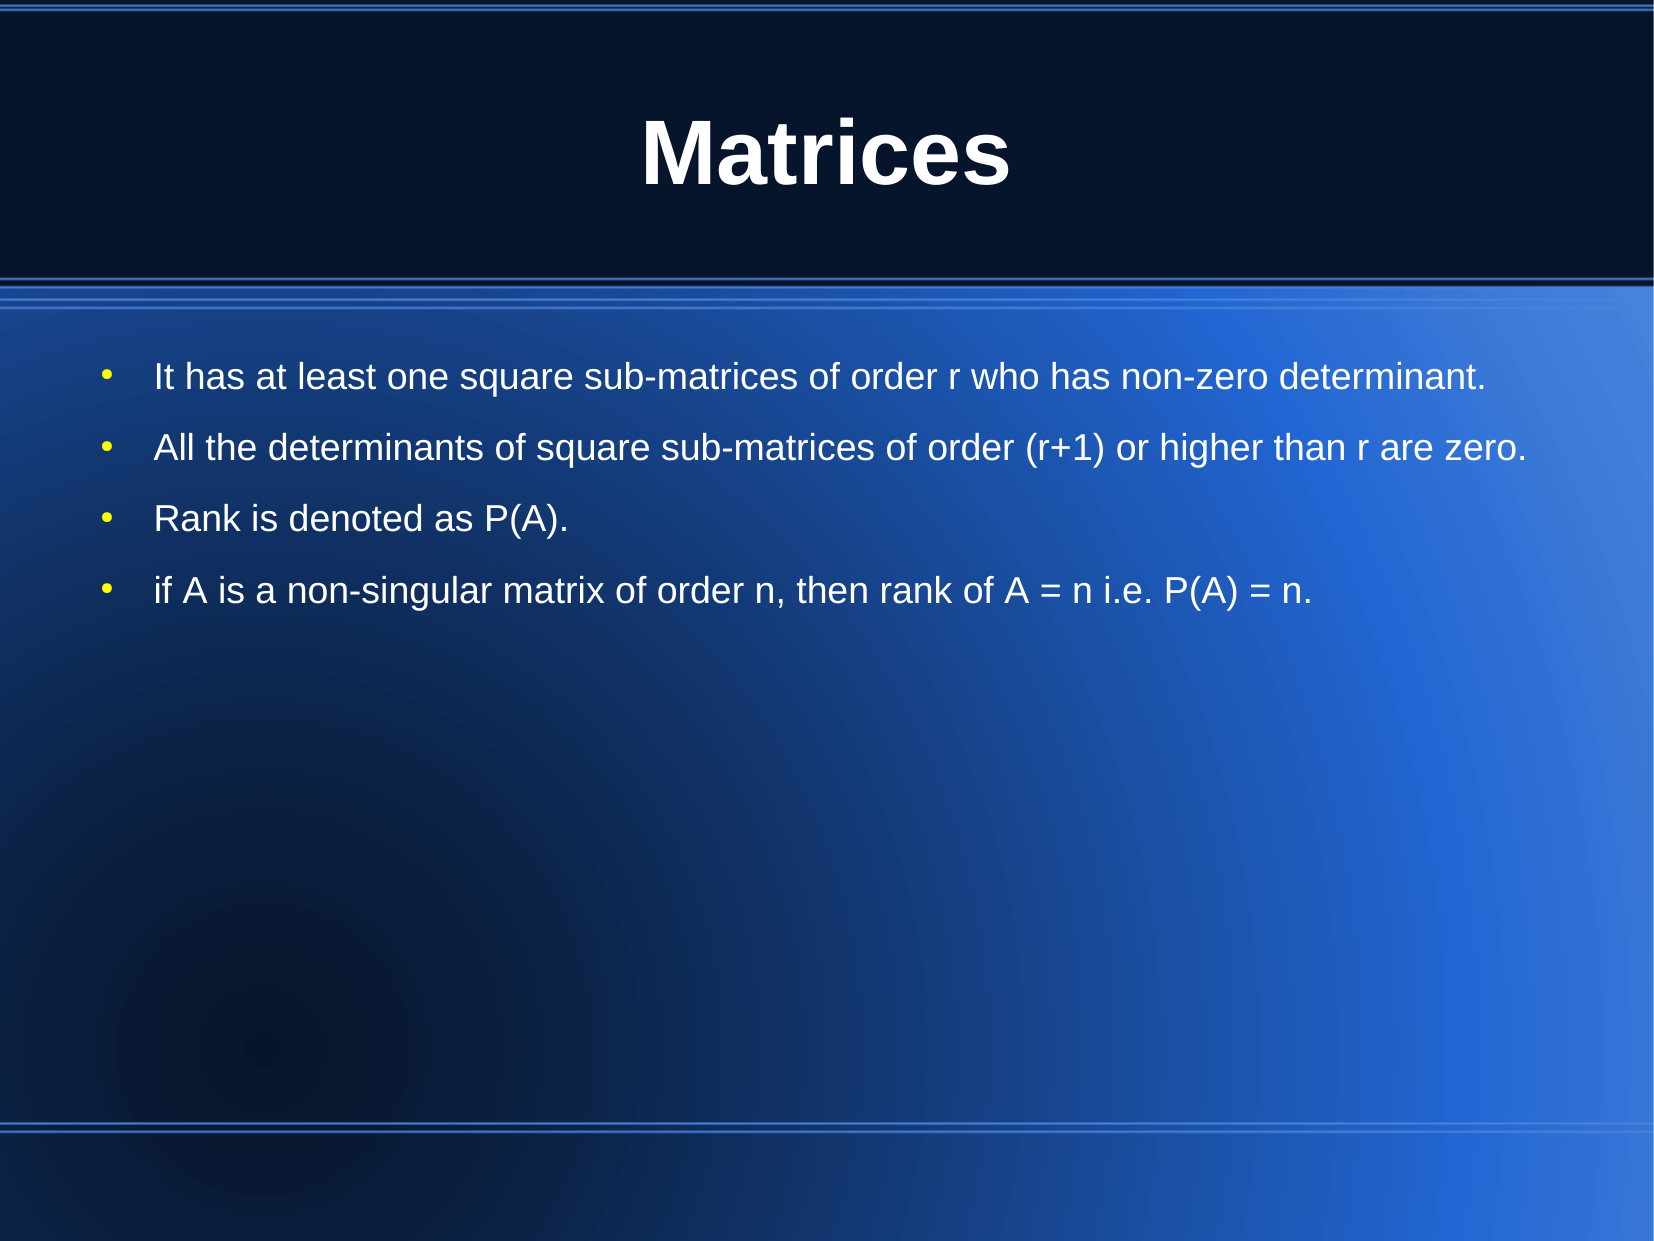

# Matrices
It has at least one square sub-matrices of order r who has non-zero determinant.
All the determinants of square sub-matrices of order (r+1) or higher than r are zero.
Rank is denoted as P(A).
if A is a non-singular matrix of order n, then rank of A = n i.e. P(A) = n.